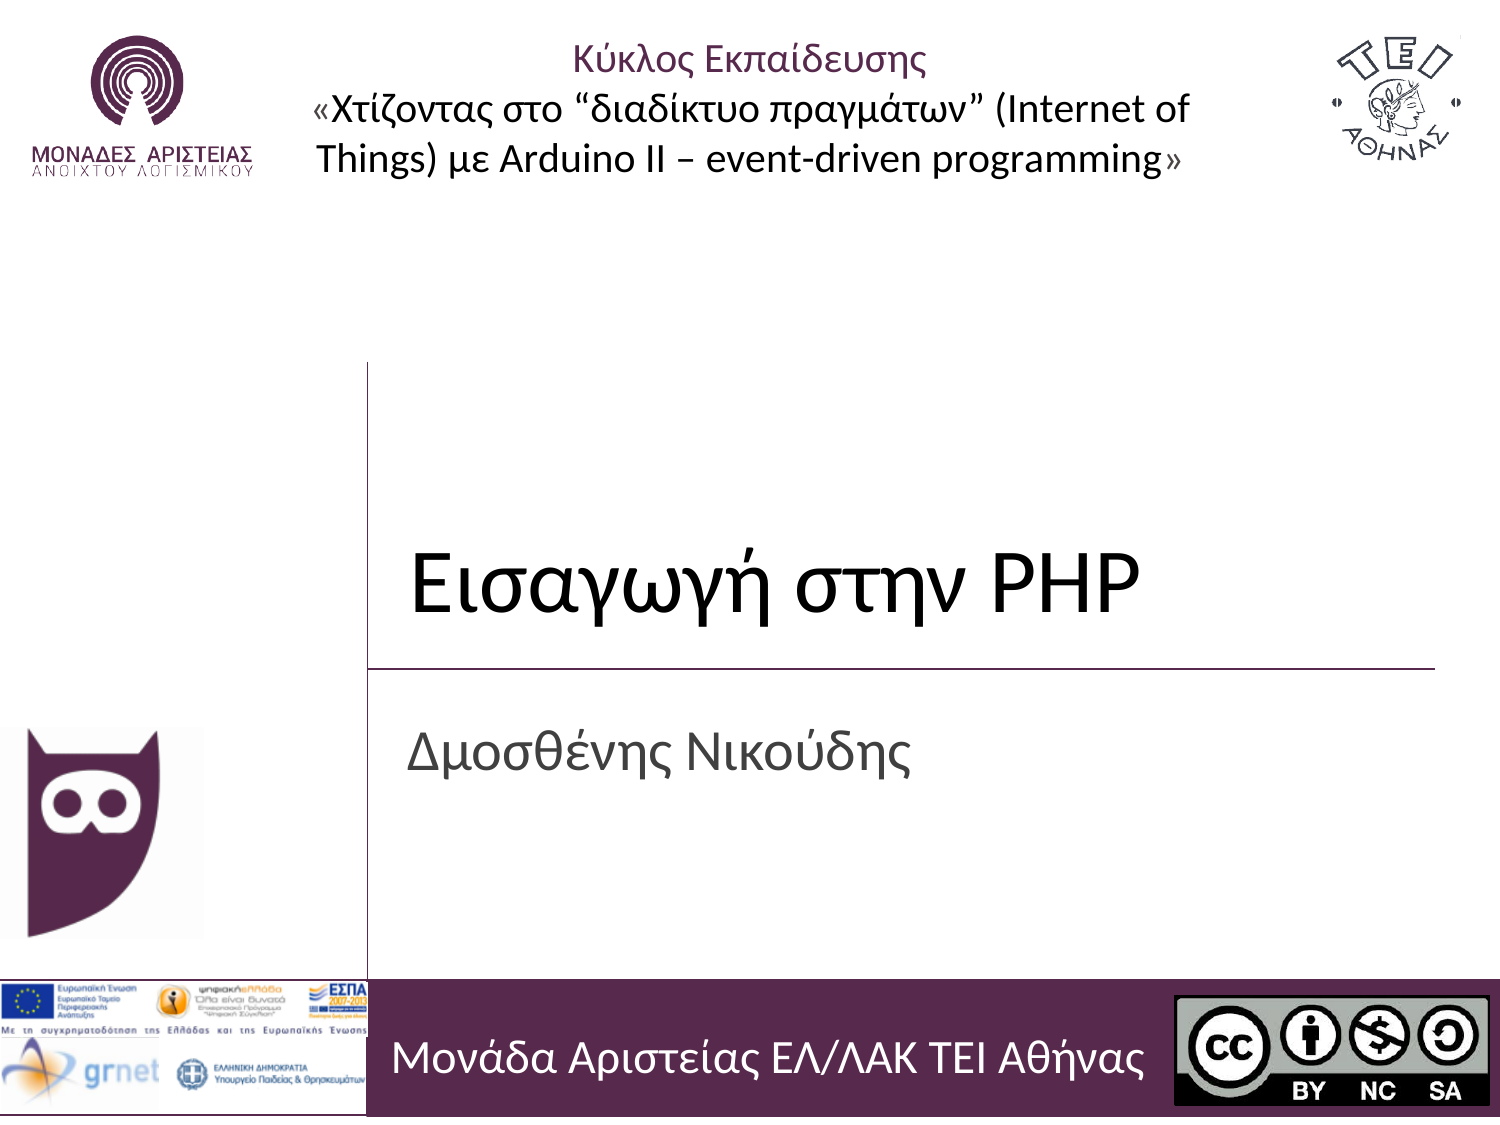

Κύκλος Εκπαίδευσης
«Χτίζοντας στο “διαδίκτυο πραγμάτων” (Internet οf Things) με Arduino II – event-driven programming»
# Εισαγωγή στην PHP
Δμοσθένης Νικούδης
Μονάδα Αριστείας ΕΛ/ΛΑΚ ΤΕΙ Αθήνας